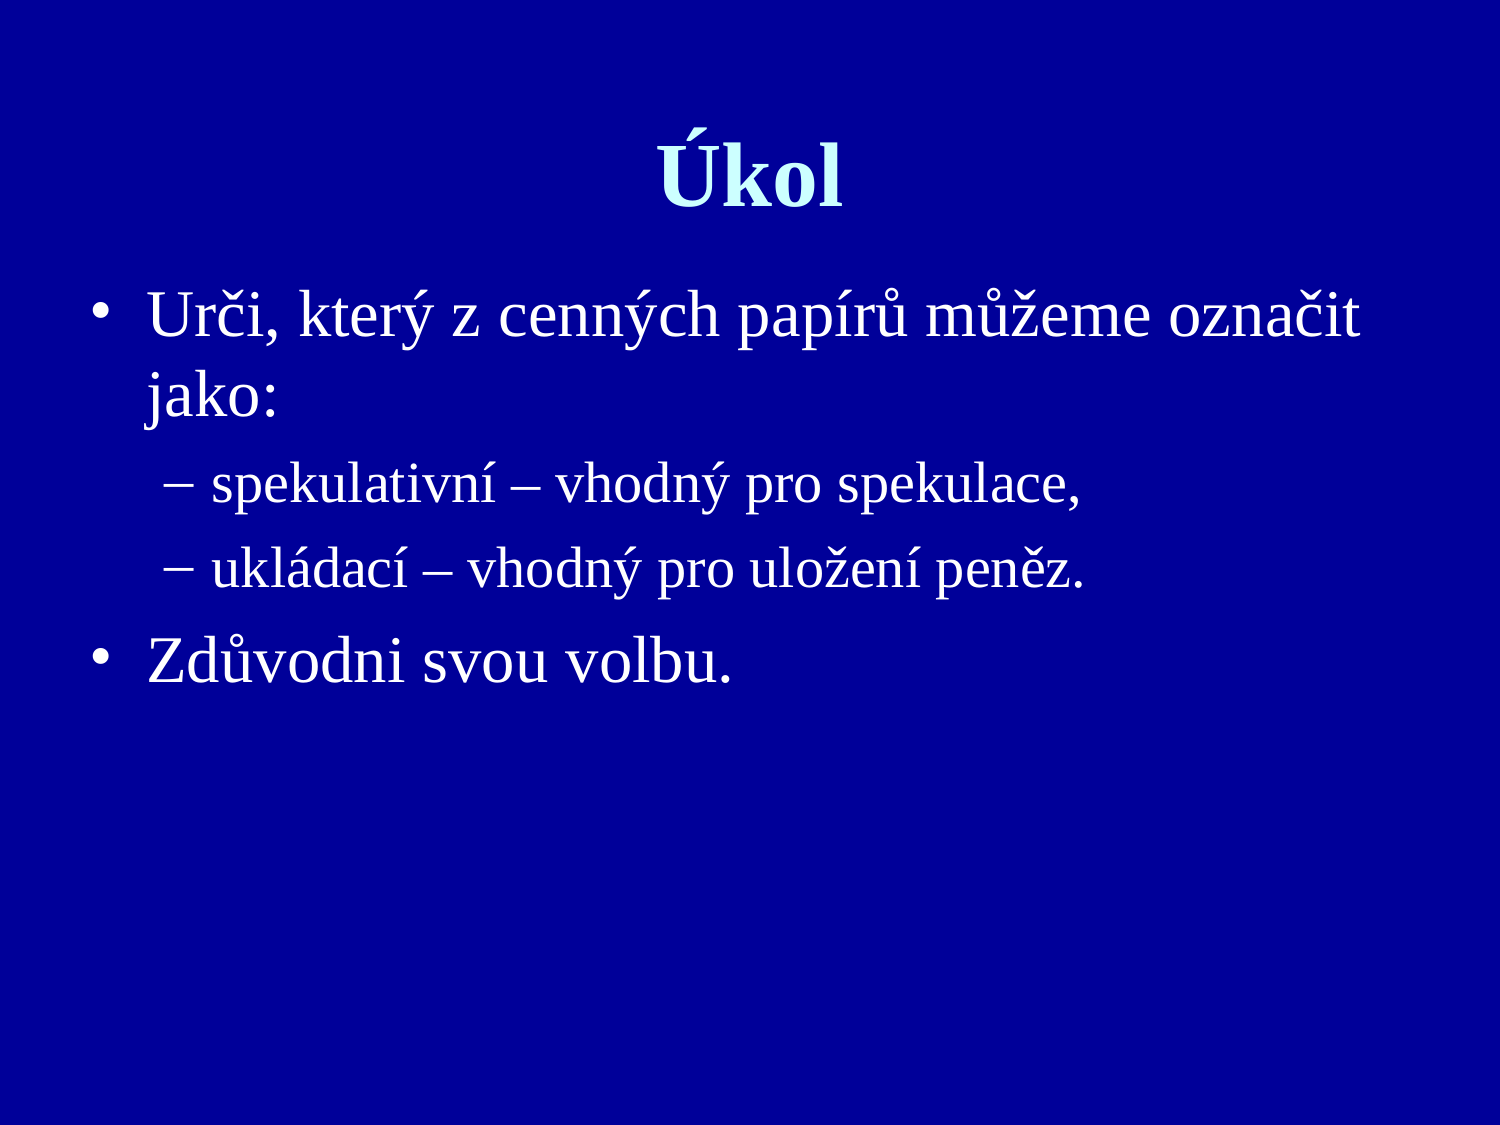

# Úkol
Urči, který z cenných papírů můžeme označit jako:
spekulativní – vhodný pro spekulace,
ukládací – vhodný pro uložení peněz.
Zdůvodni svou volbu.